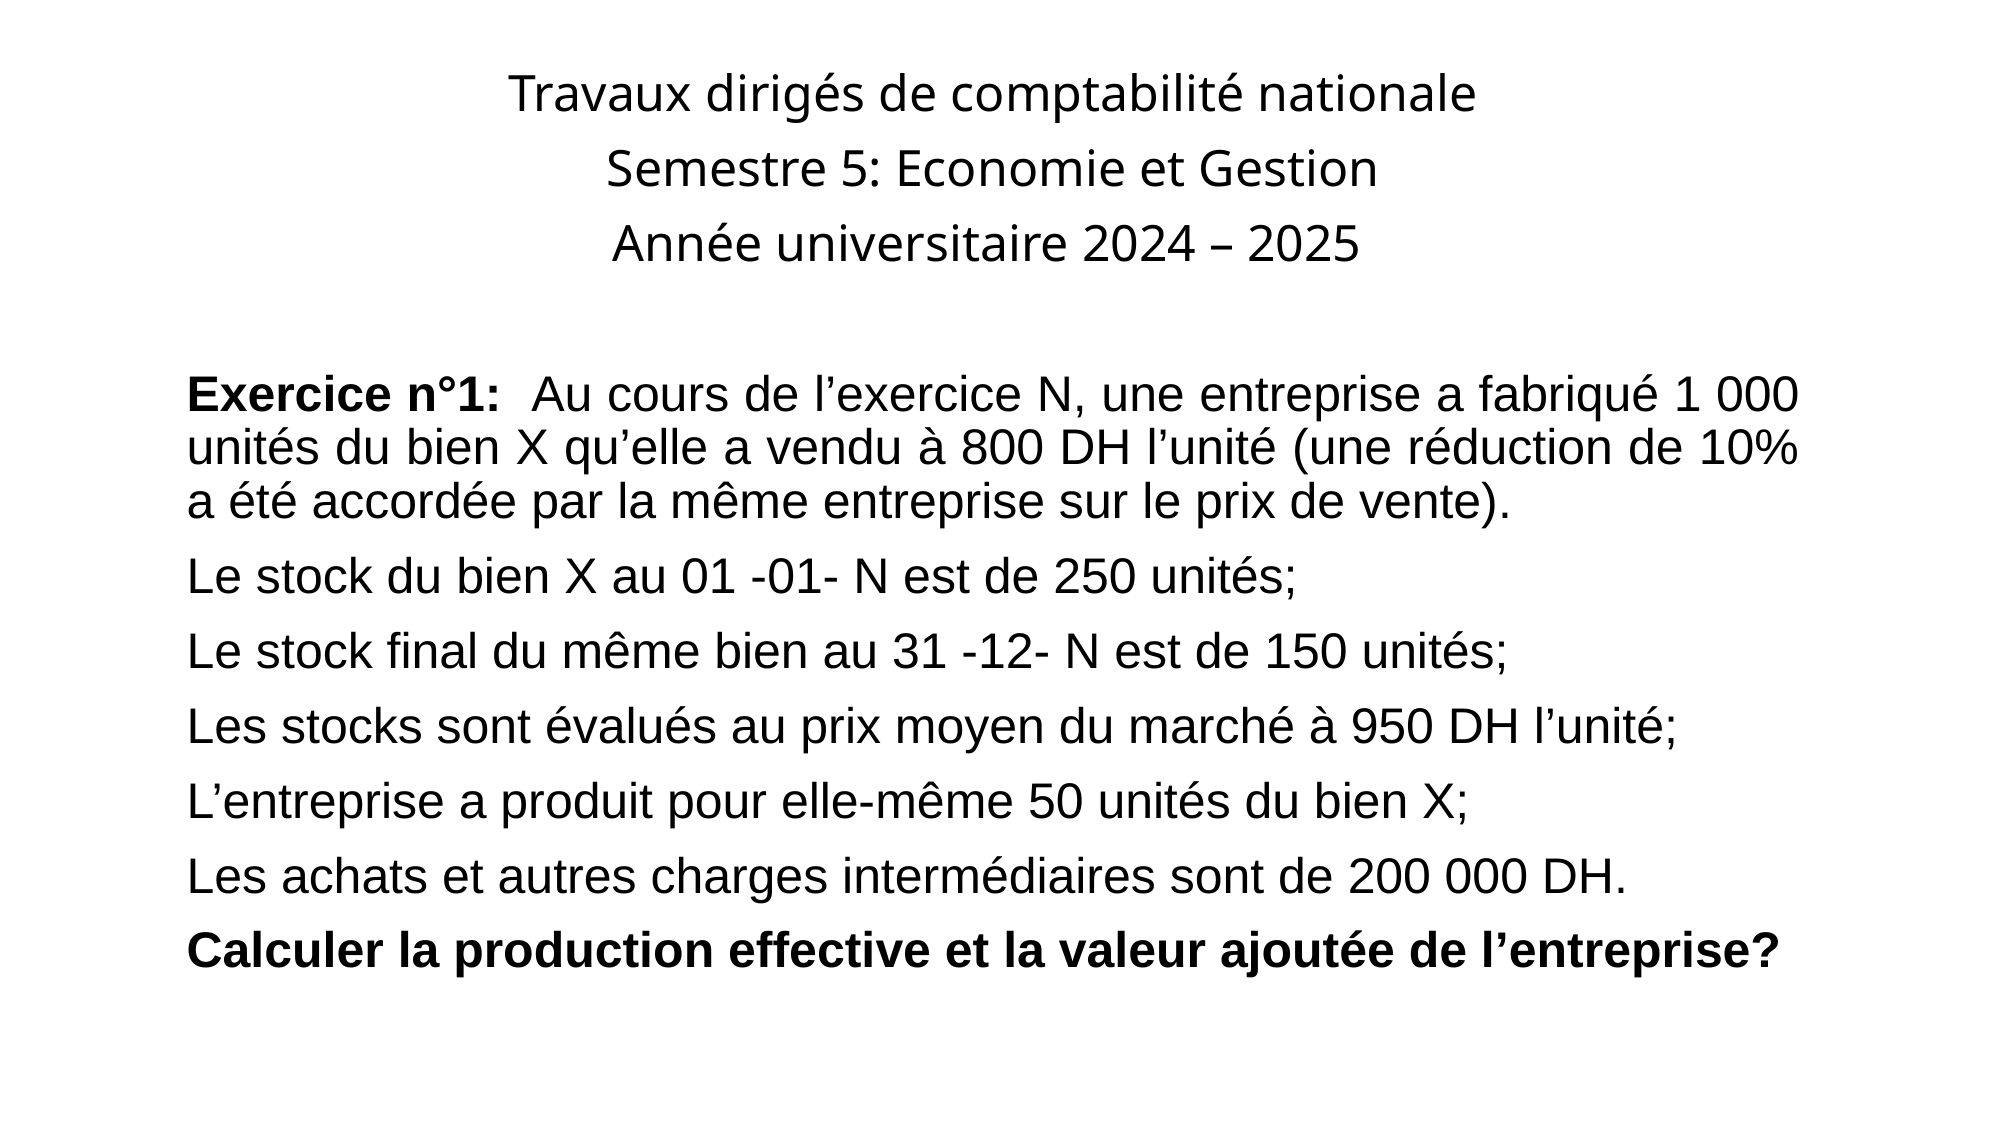

# Travaux dirigés de comptabilité nationale
Semestre 5: Economie et Gestion
Année universitaire 2024 – 2025
Exercice n°1: Au cours de l’exercice N, une entreprise a fabriqué 1 000 unités du bien X qu’elle a vendu à 800 DH l’unité (une réduction de 10% a été accordée par la même entreprise sur le prix de vente).
Le stock du bien X au 01 -01- N est de 250 unités;
Le stock final du même bien au 31 -12- N est de 150 unités;
Les stocks sont évalués au prix moyen du marché à 950 DH l’unité;
L’entreprise a produit pour elle-même 50 unités du bien X;
Les achats et autres charges intermédiaires sont de 200 000 DH.
Calculer la production effective et la valeur ajoutée de l’entreprise?